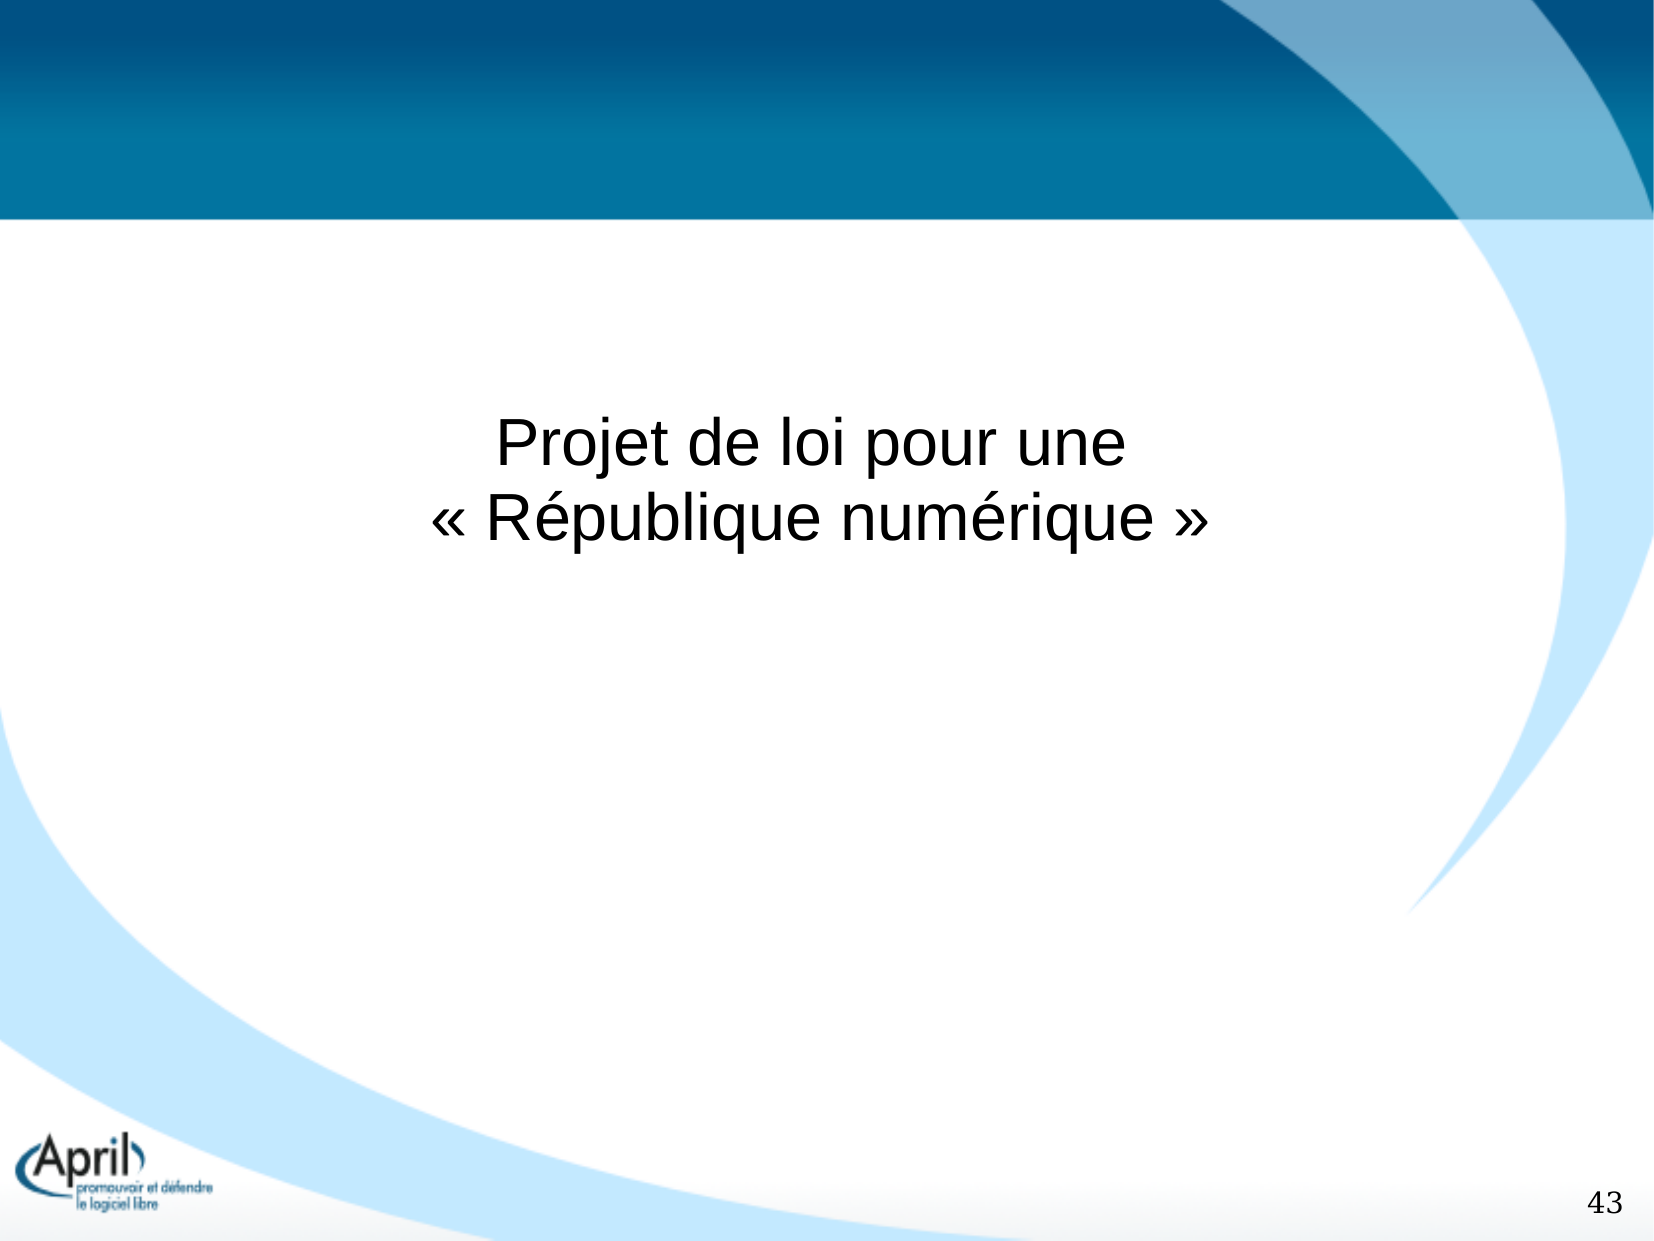

# Projet de loi pour une « République numérique »
43